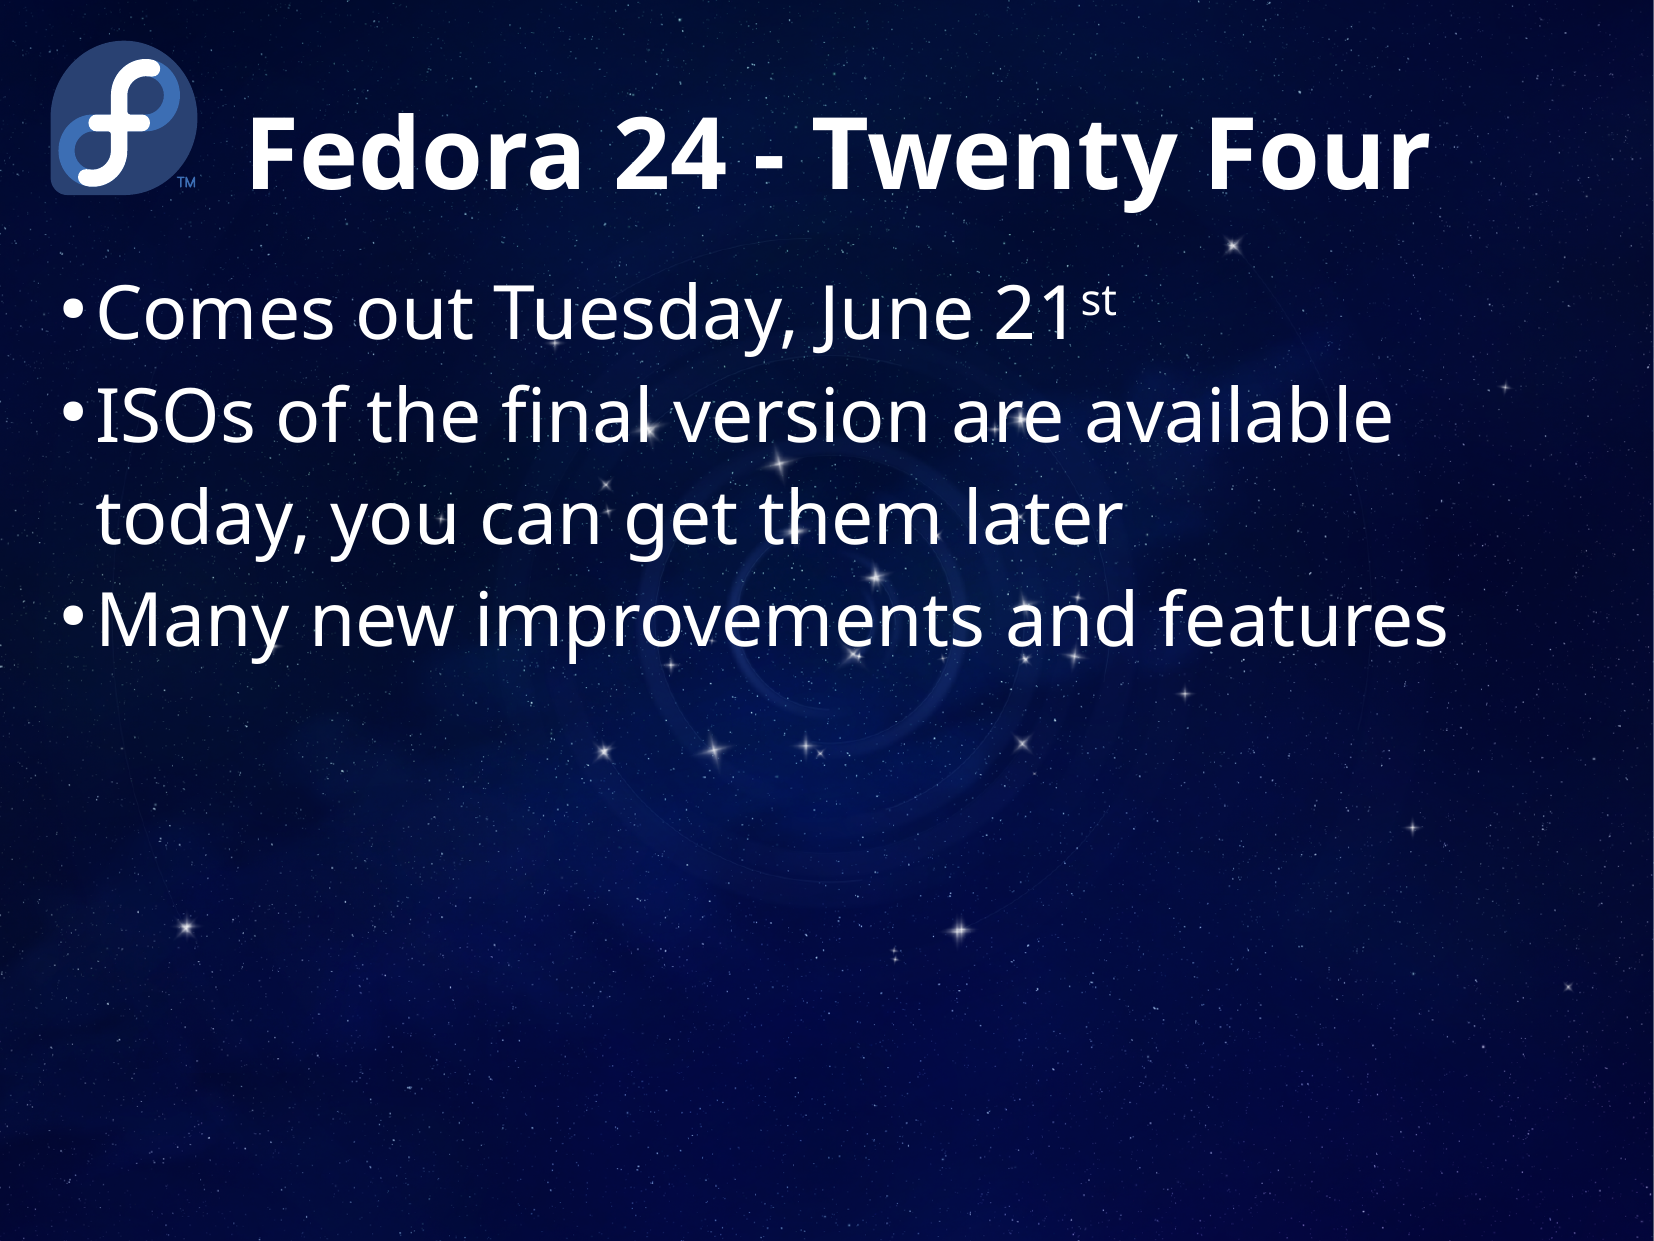

Fedora 24 - Twenty Four
Comes out Tuesday, June 21st
ISOs of the final version are available today, you can get them later
Many new improvements and features